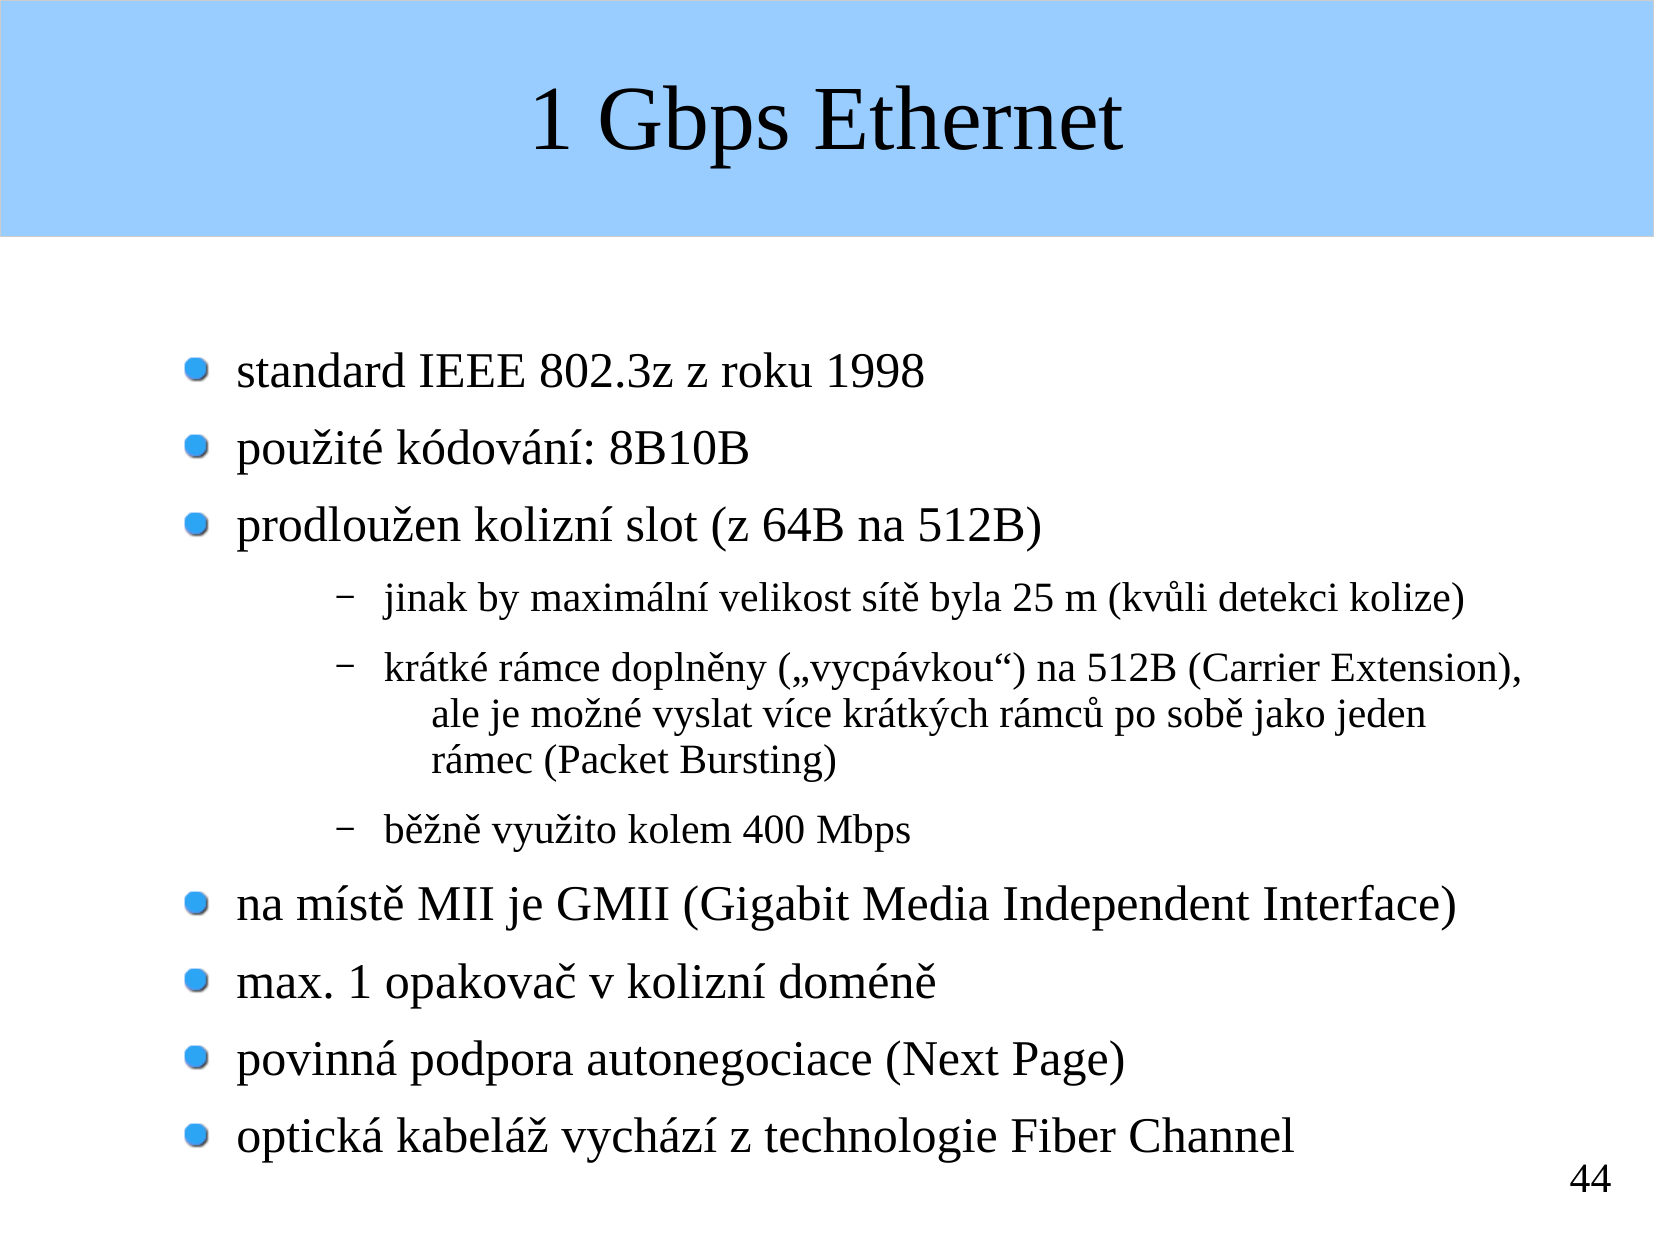

# 1 Gbps Ethernet
standard IEEE 802.3z z roku 1998
použité kódování: 8B10B
prodloužen kolizní slot (z 64B na 512B)
jinak by maximální velikost sítě byla 25 m (kvůli detekci kolize)
krátké rámce doplněny („vycpávkou“) na 512B (Carrier Extension), ale je možné vyslat více krátkých rámců po sobě jako jeden rámec (Packet Bursting)
běžně využito kolem 400 Mbps
na místě MII je GMII (Gigabit Media Independent Interface)
max. 1 opakovač v kolizní doméně
povinná podpora autonegociace (Next Page)
optická kabeláž vychází z technologie Fiber Channel